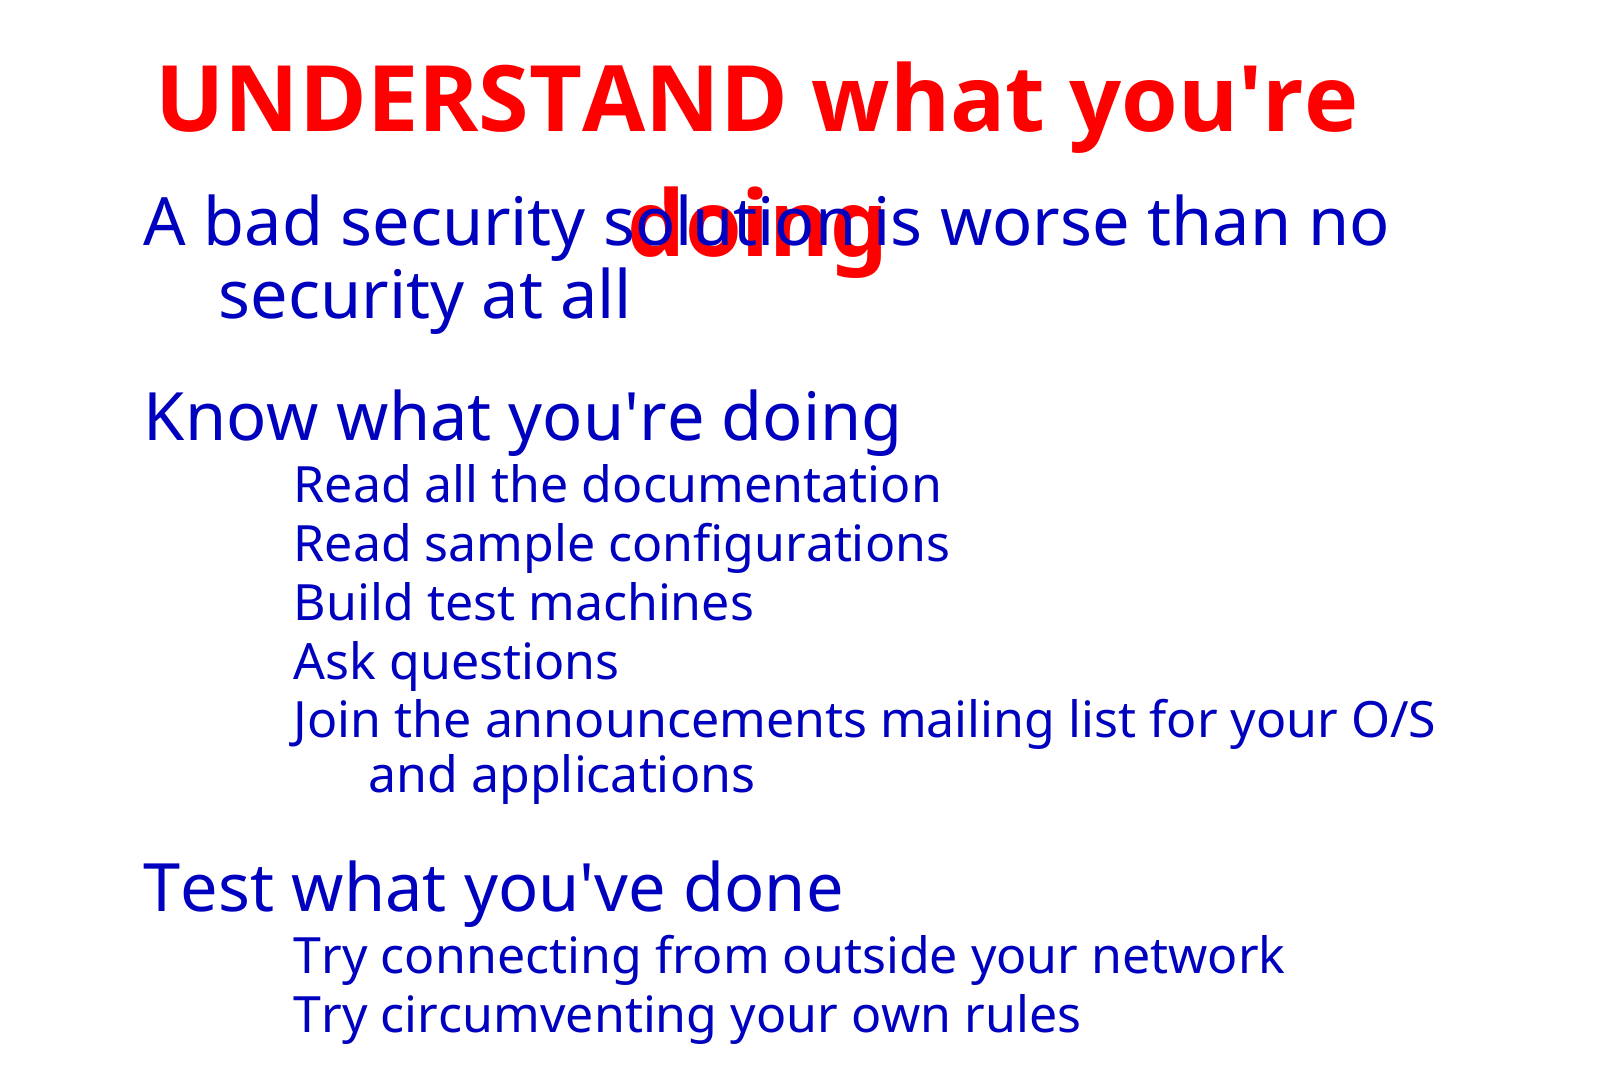

# UNDERSTAND what you're doing
A bad security solution is worse than no security at all
Know what you're doing
Read all the documentation
Read sample configurations
Build test machines
Ask questions
Join the announcements mailing list for your O/S and applications
Test what you've done
Try connecting from outside your network
Try circumventing your own rules